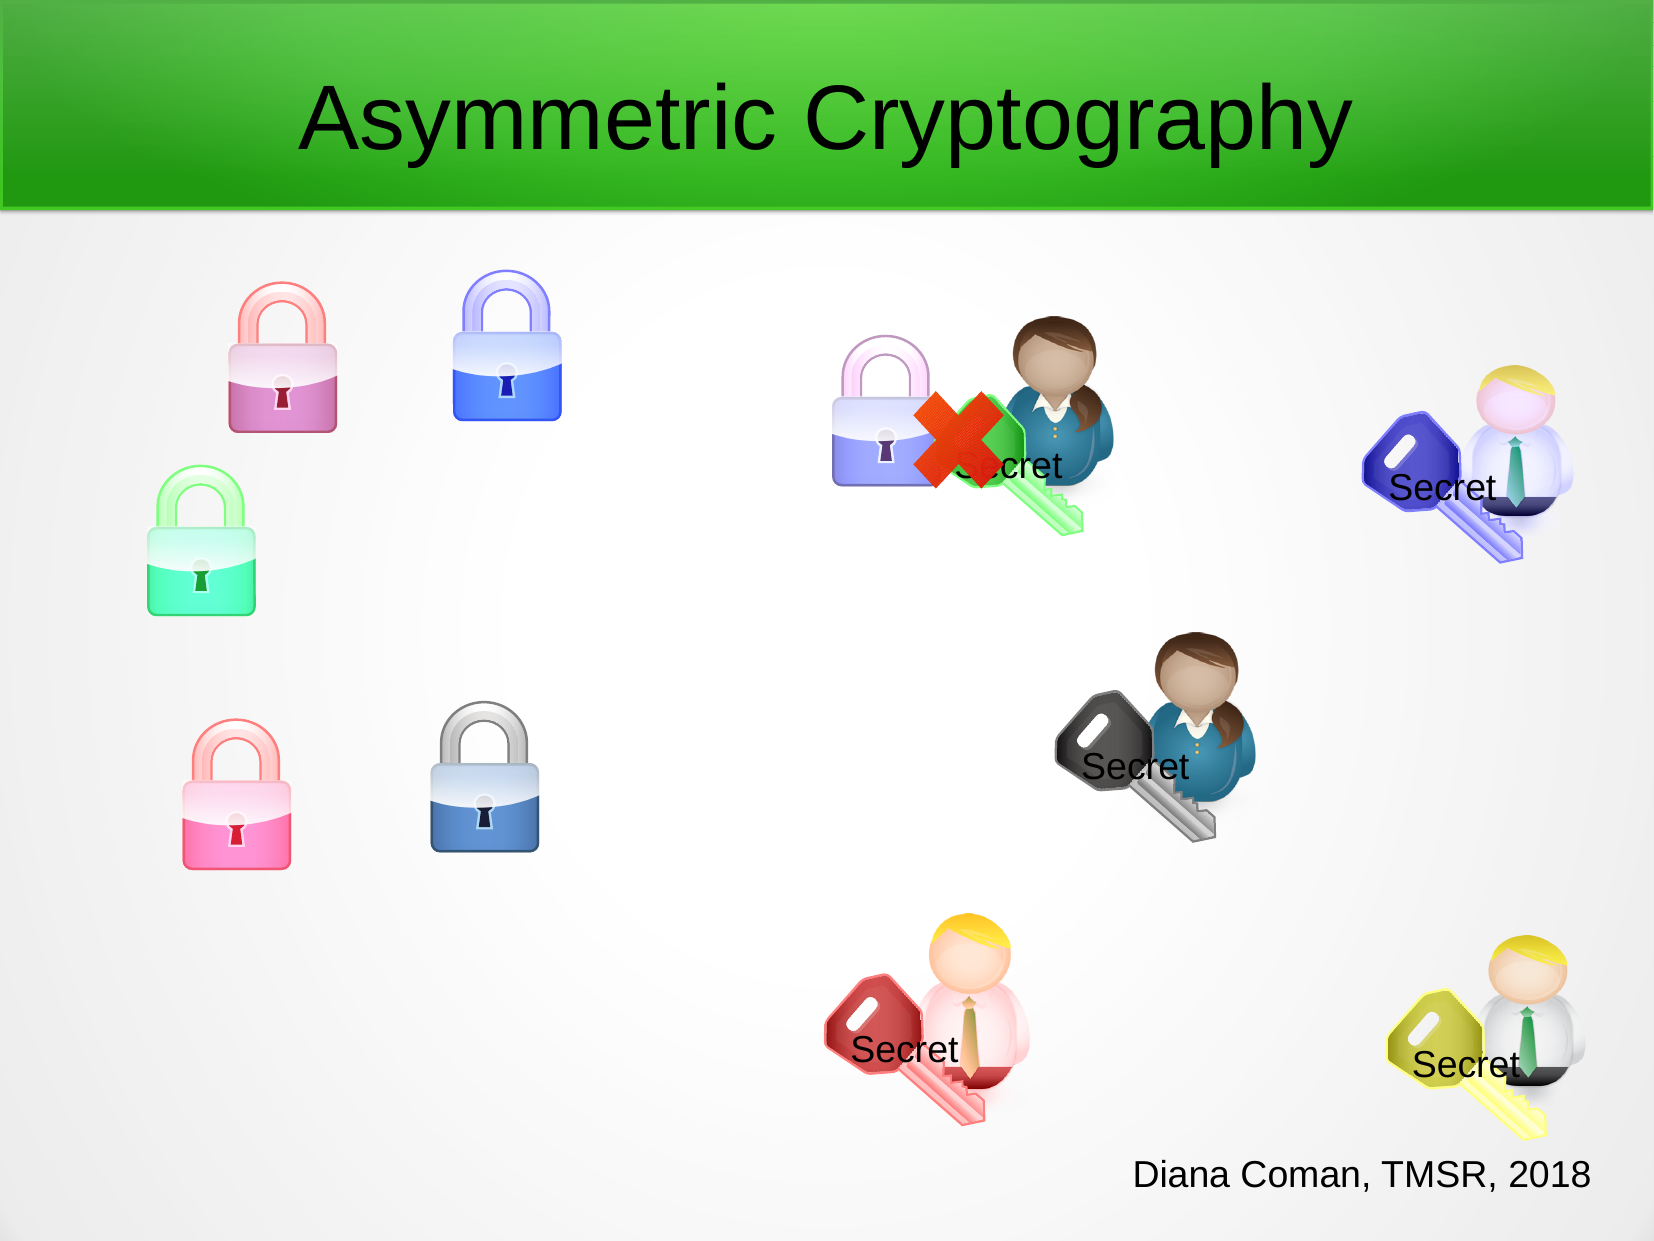

# Asymmetric Cryptography
Secret
Secret
Secret
Secret
Secret
Diana Coman, TMSR, 2018